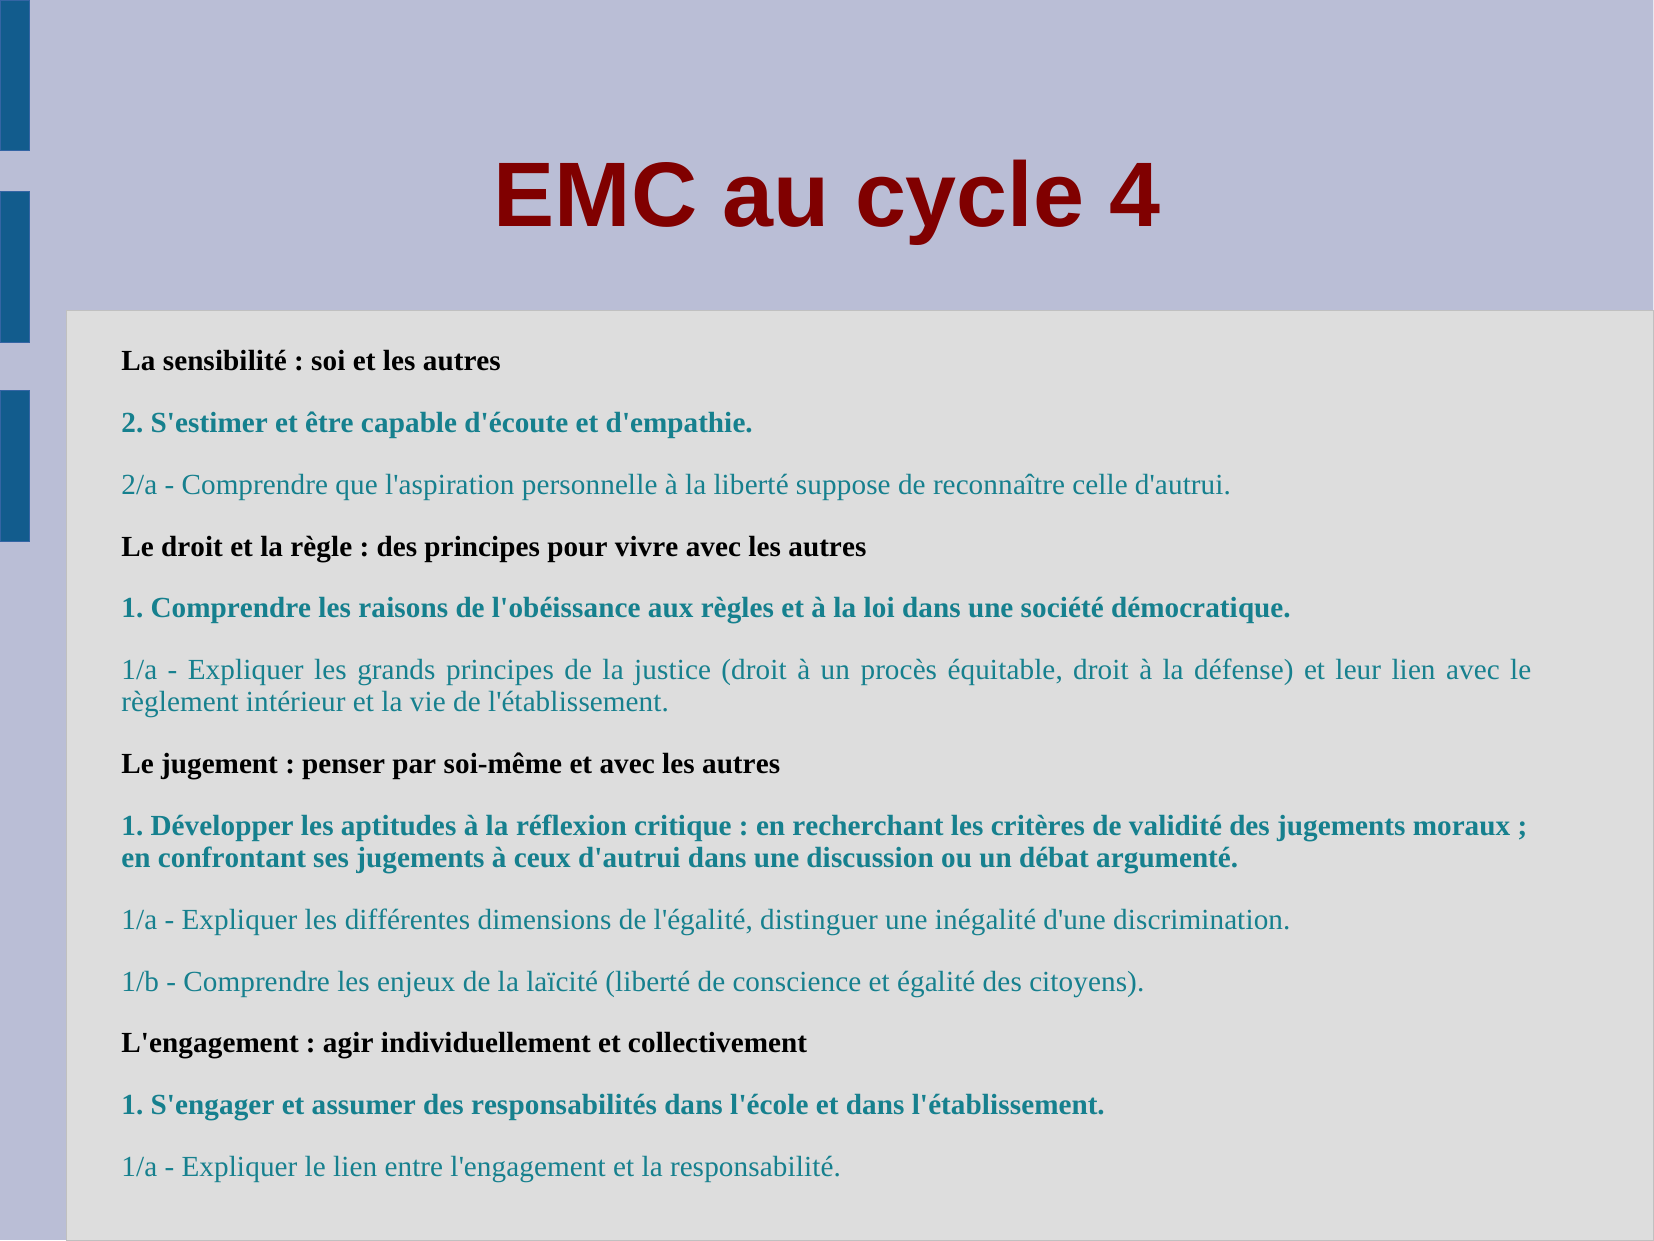

# EMC au cycle 4
La sensibilité : soi et les autres
2. S'estimer et être capable d'écoute et d'empathie.
2/a - Comprendre que l'aspiration personnelle à la liberté suppose de reconnaître celle d'autrui.
Le droit et la règle : des principes pour vivre avec les autres
1. Comprendre les raisons de l'obéissance aux règles et à la loi dans une société démocratique.
1/a - Expliquer les grands principes de la justice (droit à un procès équitable, droit à la défense) et leur lien avec le règlement intérieur et la vie de l'établissement.
Le jugement : penser par soi-même et avec les autres
1. Développer les aptitudes à la réflexion critique : en recherchant les critères de validité des jugements moraux ; en confrontant ses jugements à ceux d'autrui dans une discussion ou un débat argumenté.
1/a - Expliquer les différentes dimensions de l'égalité, distinguer une inégalité d'une discrimination.
1/b - Comprendre les enjeux de la laïcité (liberté de conscience et égalité des citoyens).
L'engagement : agir individuellement et collectivement
1. S'engager et assumer des responsabilités dans l'école et dans l'établissement.
1/a - Expliquer le lien entre l'engagement et la responsabilité.